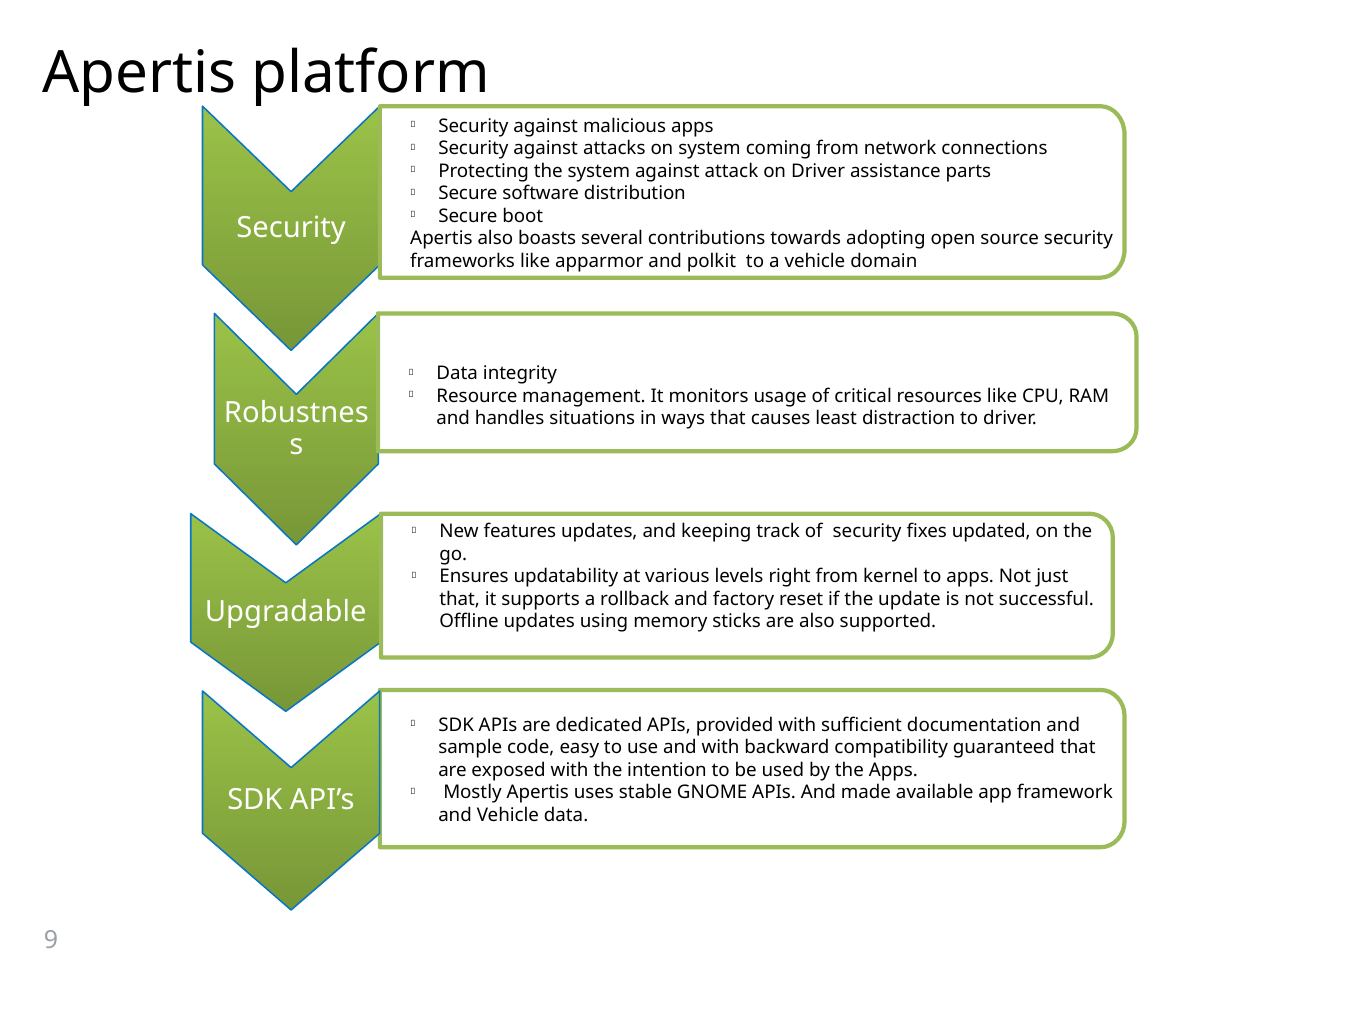

Apertis platform
Security
Security against malicious apps
Security against attacks on system coming from network connections
Protecting the system against attack on Driver assistance parts
Secure software distribution
Secure boot
Apertis also boasts several contributions towards adopting open source security frameworks like apparmor and polkit to a vehicle domain
Robustness
Data integrity
Resource management. It monitors usage of critical resources like CPU, RAM and handles situations in ways that causes least distraction to driver.
Upgradable
New features updates, and keeping track of security fixes updated, on the go.
Ensures updatability at various levels right from kernel to apps. Not just that, it supports a rollback and factory reset if the update is not successful. Offline updates using memory sticks are also supported.
SDK APIs are dedicated APIs, provided with sufficient documentation and sample code, easy to use and with backward compatibility guaranteed that are exposed with the intention to be used by the Apps.
 Mostly Apertis uses stable GNOME APIs. And made available app framework and Vehicle data.
SDK API’s
9